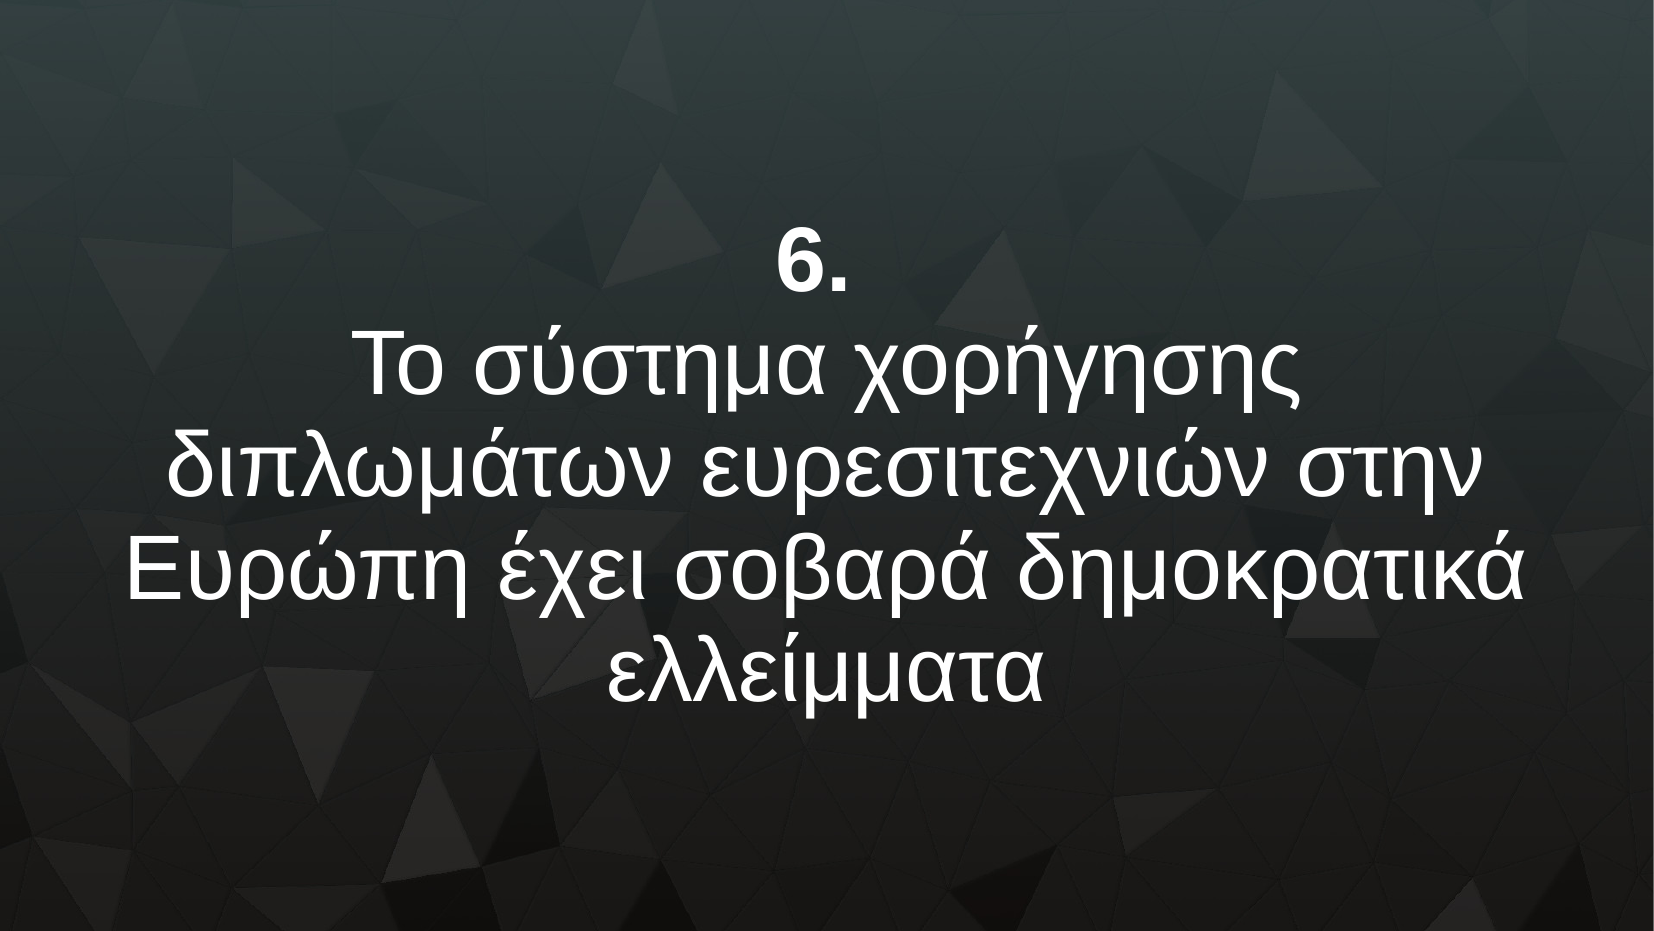

# 6. Το σύστημα χορήγησης διπλωμάτων ευρεσιτεχνιών στην Ευρώπη έχει σοβαρά δημοκρατικά ελλείμματα